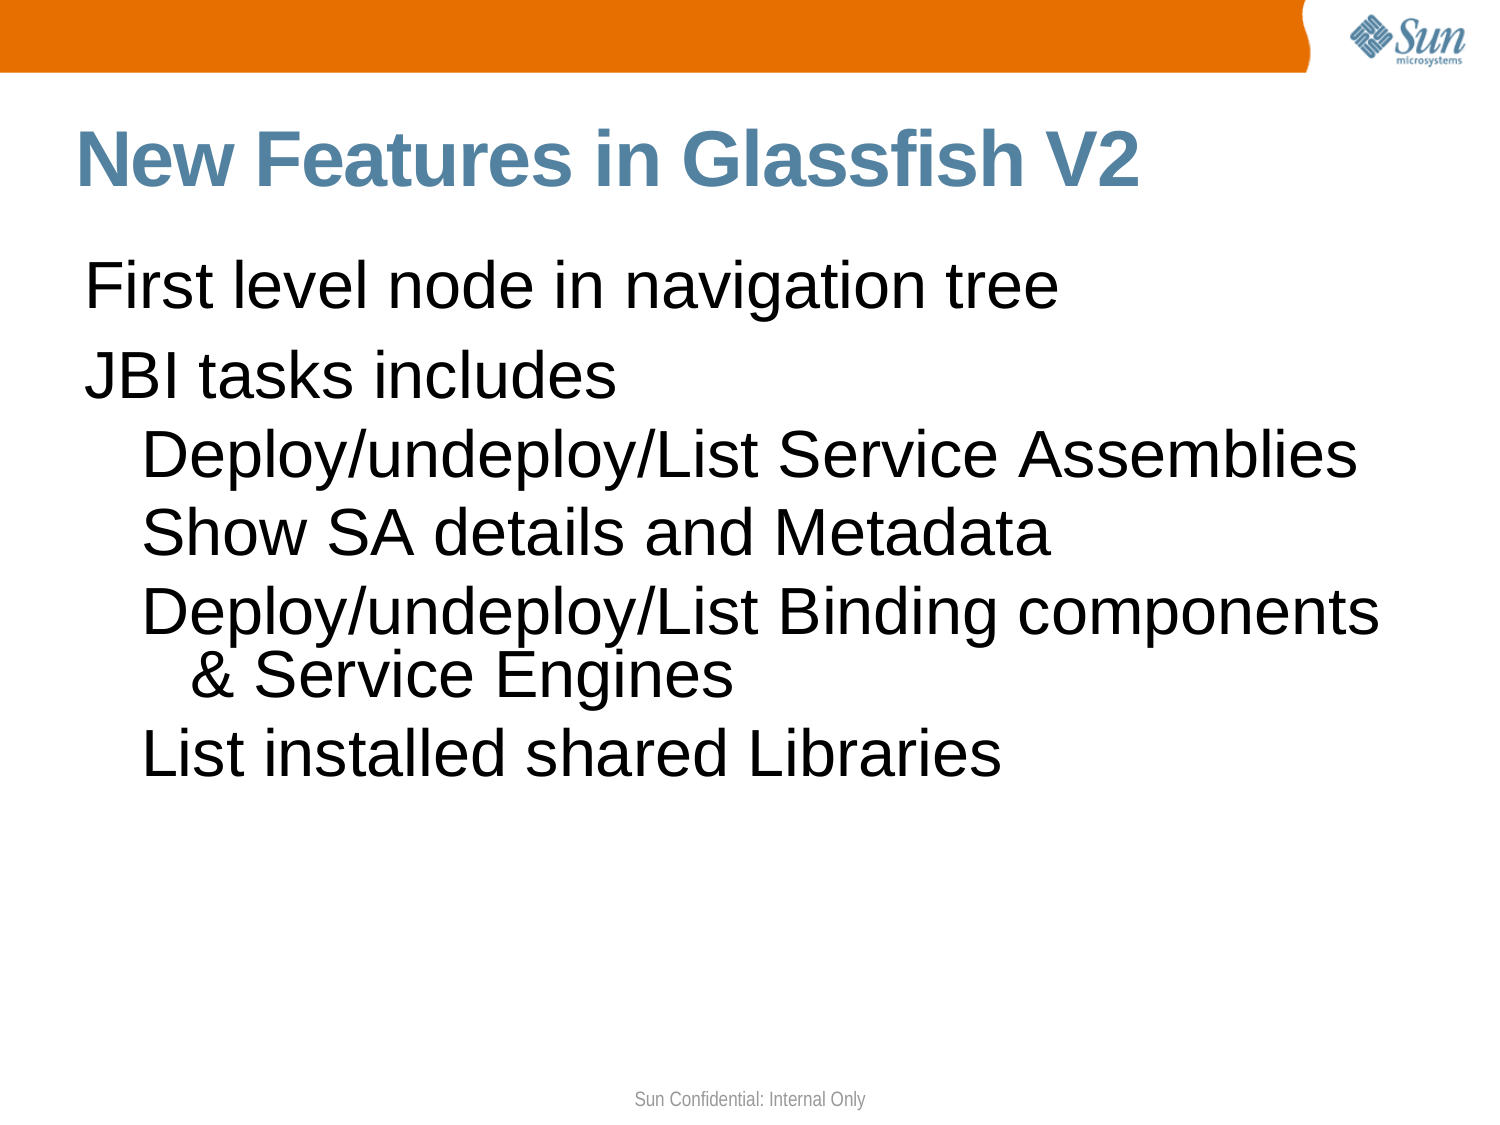

# New Features in Glassfish V2
First level node in navigation tree
JBI tasks includes
Deploy/undeploy/List Service Assemblies
Show SA details and Metadata
Deploy/undeploy/List Binding components & Service Engines
List installed shared Libraries